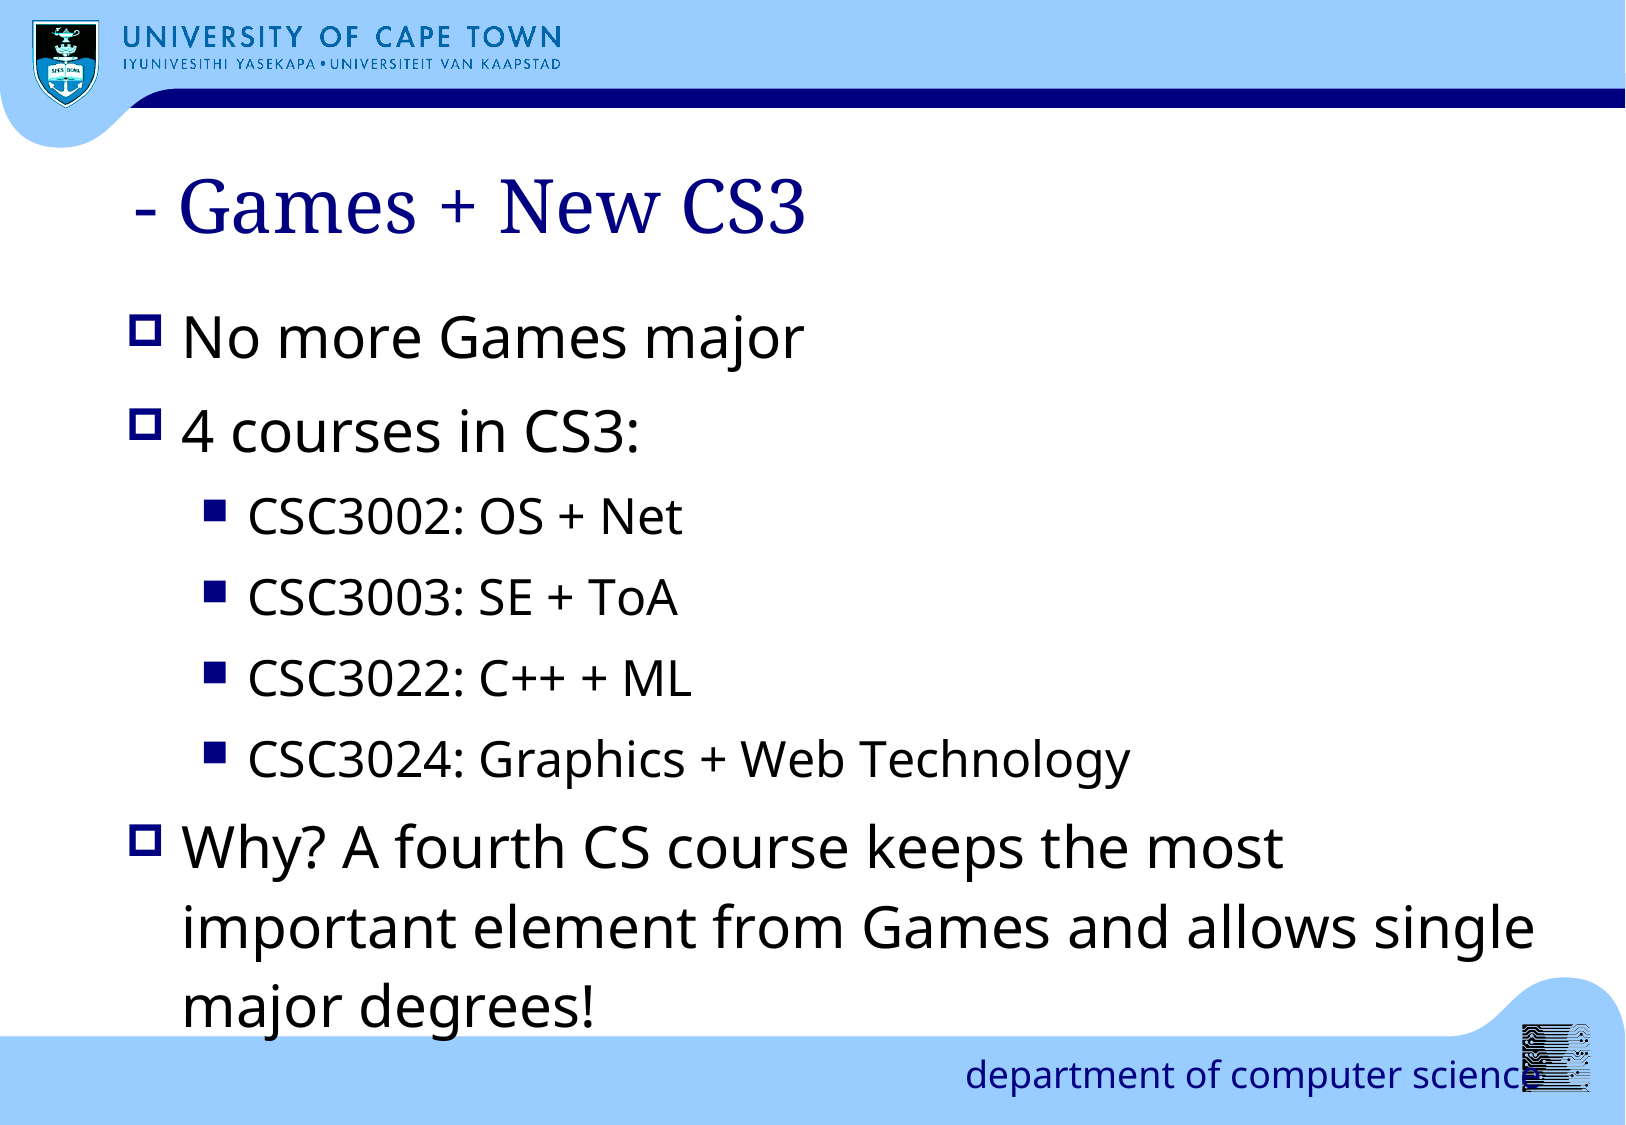

# - Games + New CS3
No more Games major
4 courses in CS3:
CSC3002: OS + Net
CSC3003: SE + ToA
CSC3022: C++ + ML
CSC3024: Graphics + Web Technology
Why? A fourth CS course keeps the most important element from Games and allows single major degrees!